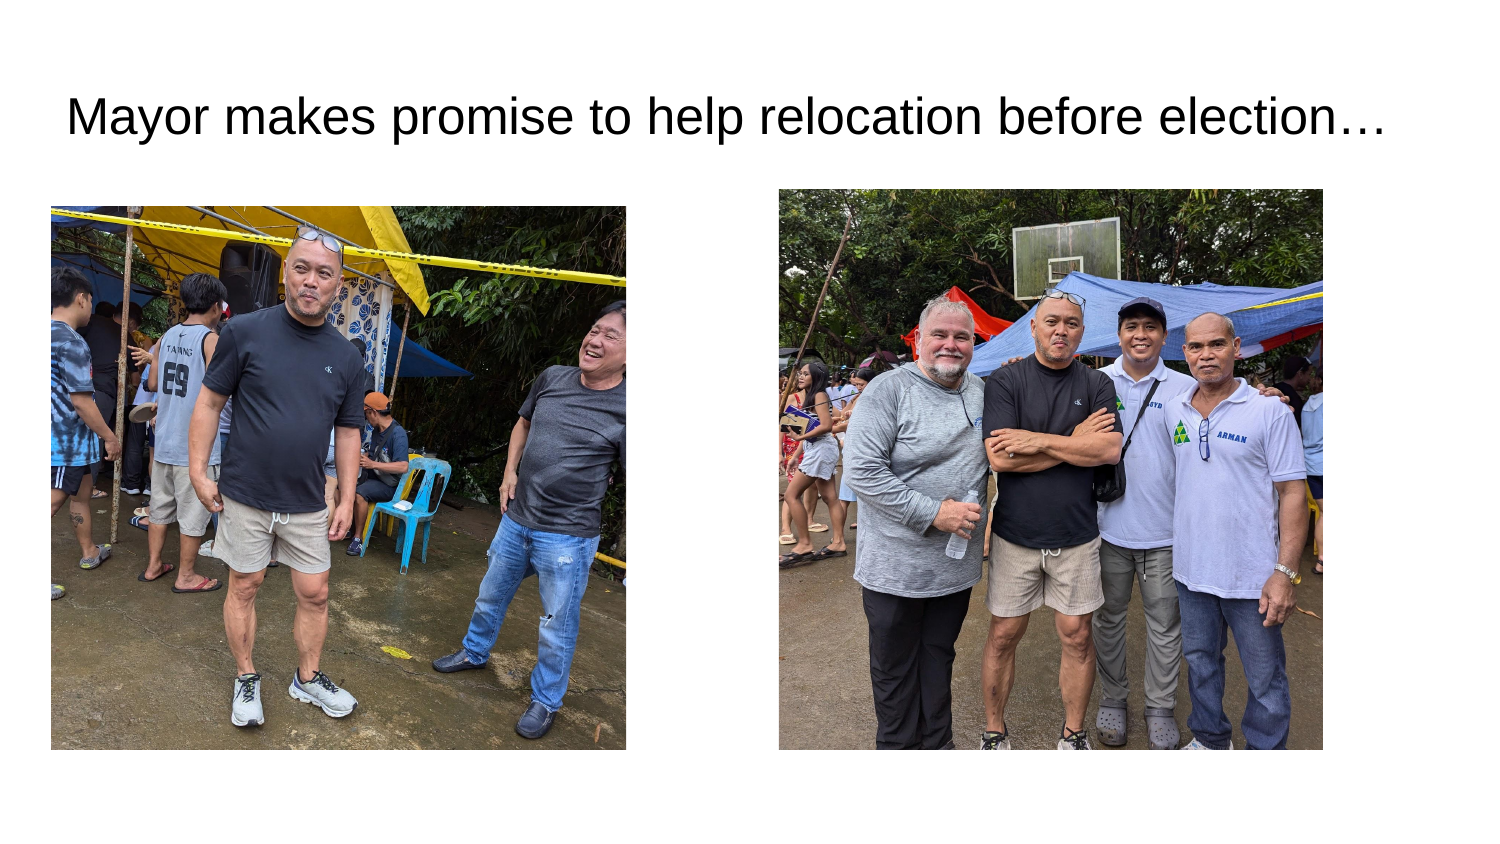

# Mayor makes promise to help relocation before election…